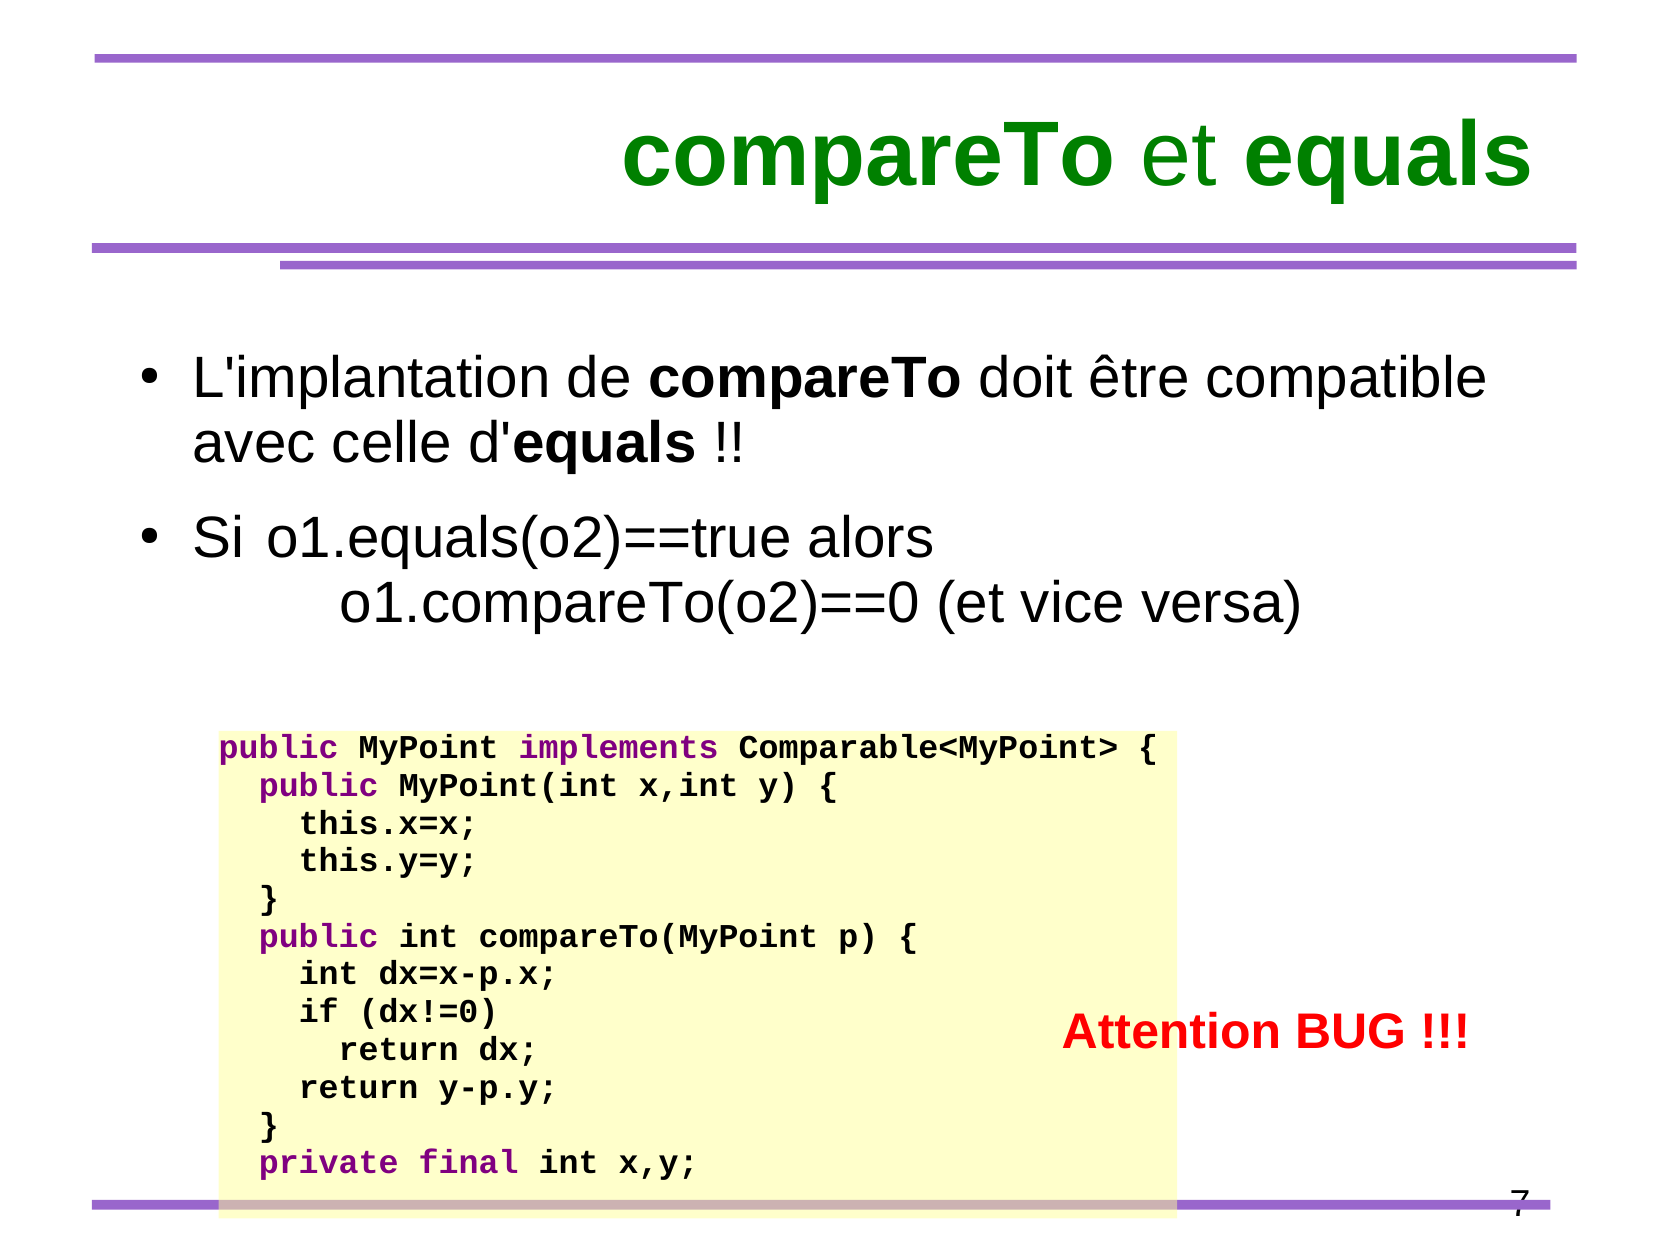

# compareTo et equals
L'implantation de compareTo doit être compatible avec celle d'equals !!
Si 	o1.equals(o2)==true alors
 		o1.compareTo(o2)==0 (et vice versa)
public MyPoint implements Comparable<MyPoint> {
 public MyPoint(int x,int y) {
 this.x=x;
 this.y=y;
 }
 public int compareTo(MyPoint p) {
 int dx=x-p.x;
 if (dx!=0)
 return dx;
 return y-p.y;
 }
 private final int x,y;
Attention BUG !!!